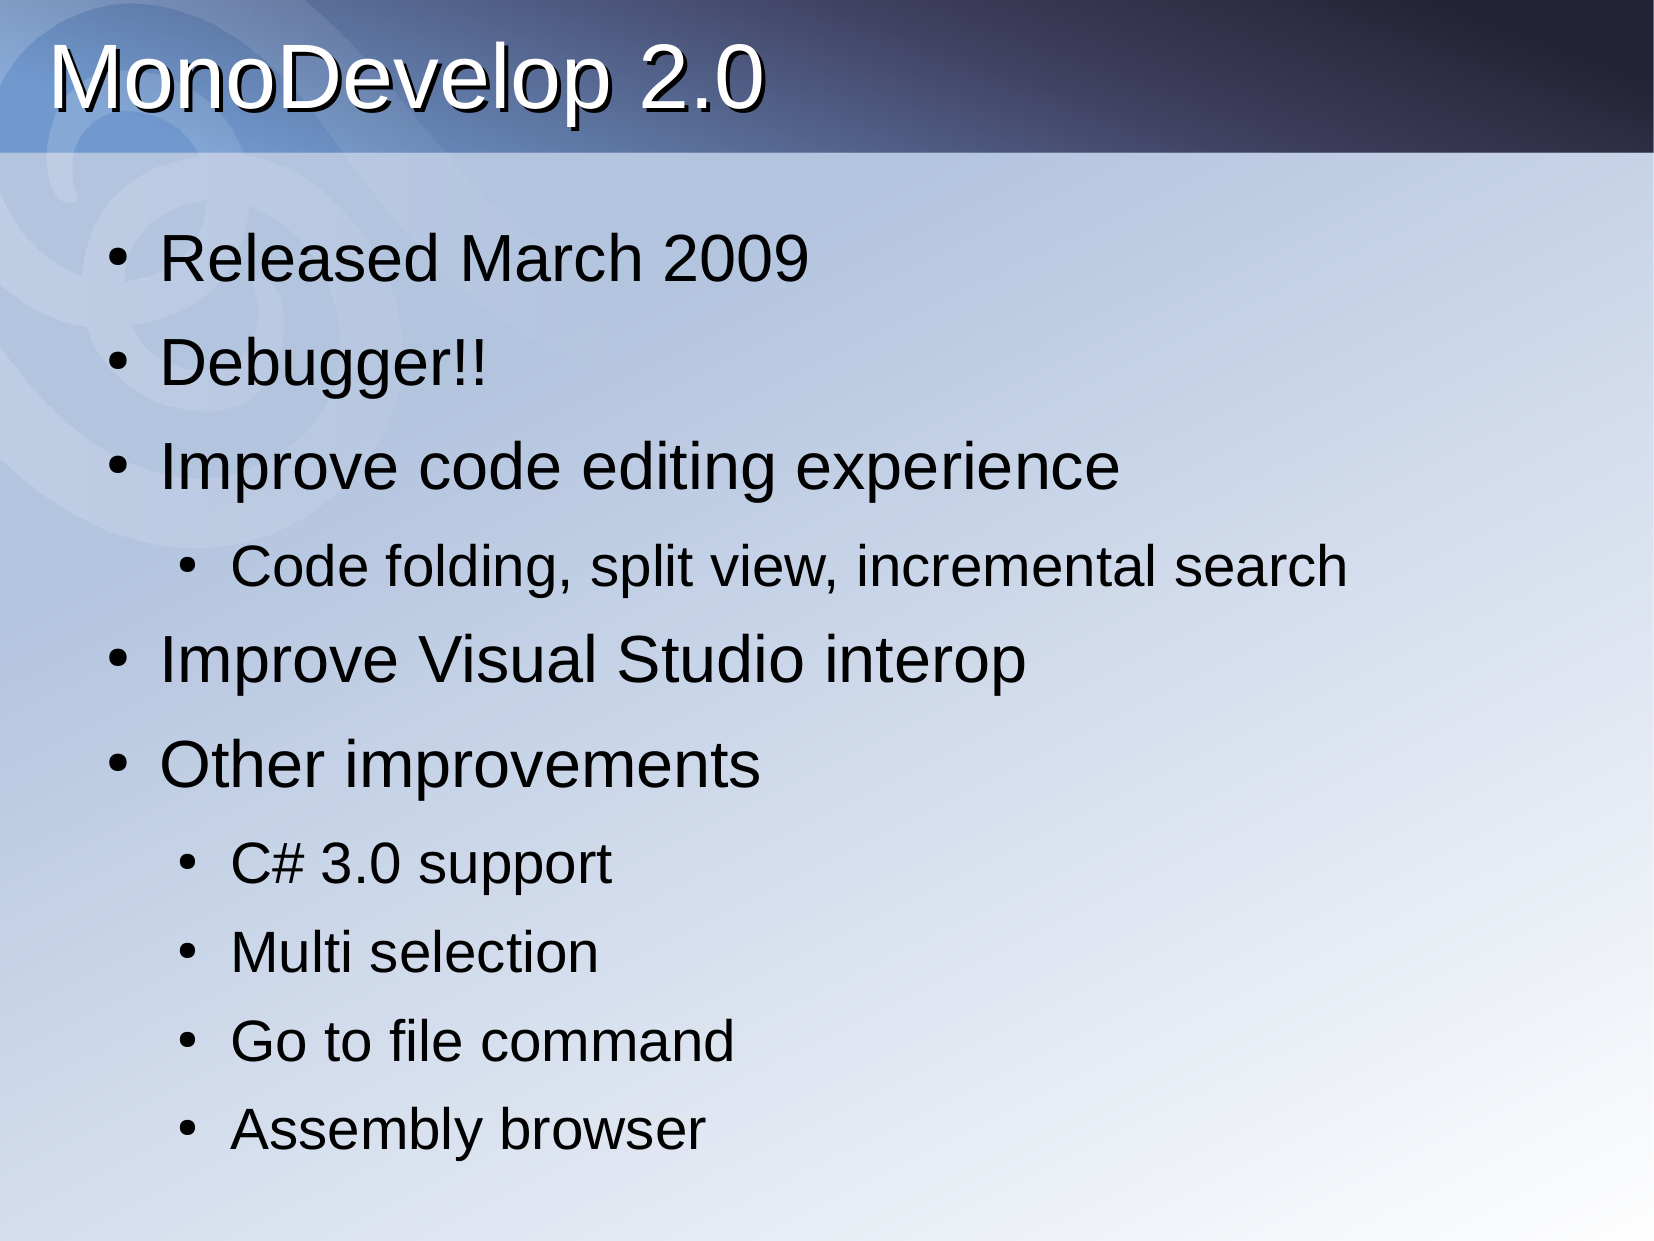

# MonoDevelop 2.0
Released March 2009
Debugger!!
Improve code editing experience
Code folding, split view, incremental search
Improve Visual Studio interop
Other improvements
C# 3.0 support
Multi selection
Go to file command
Assembly browser